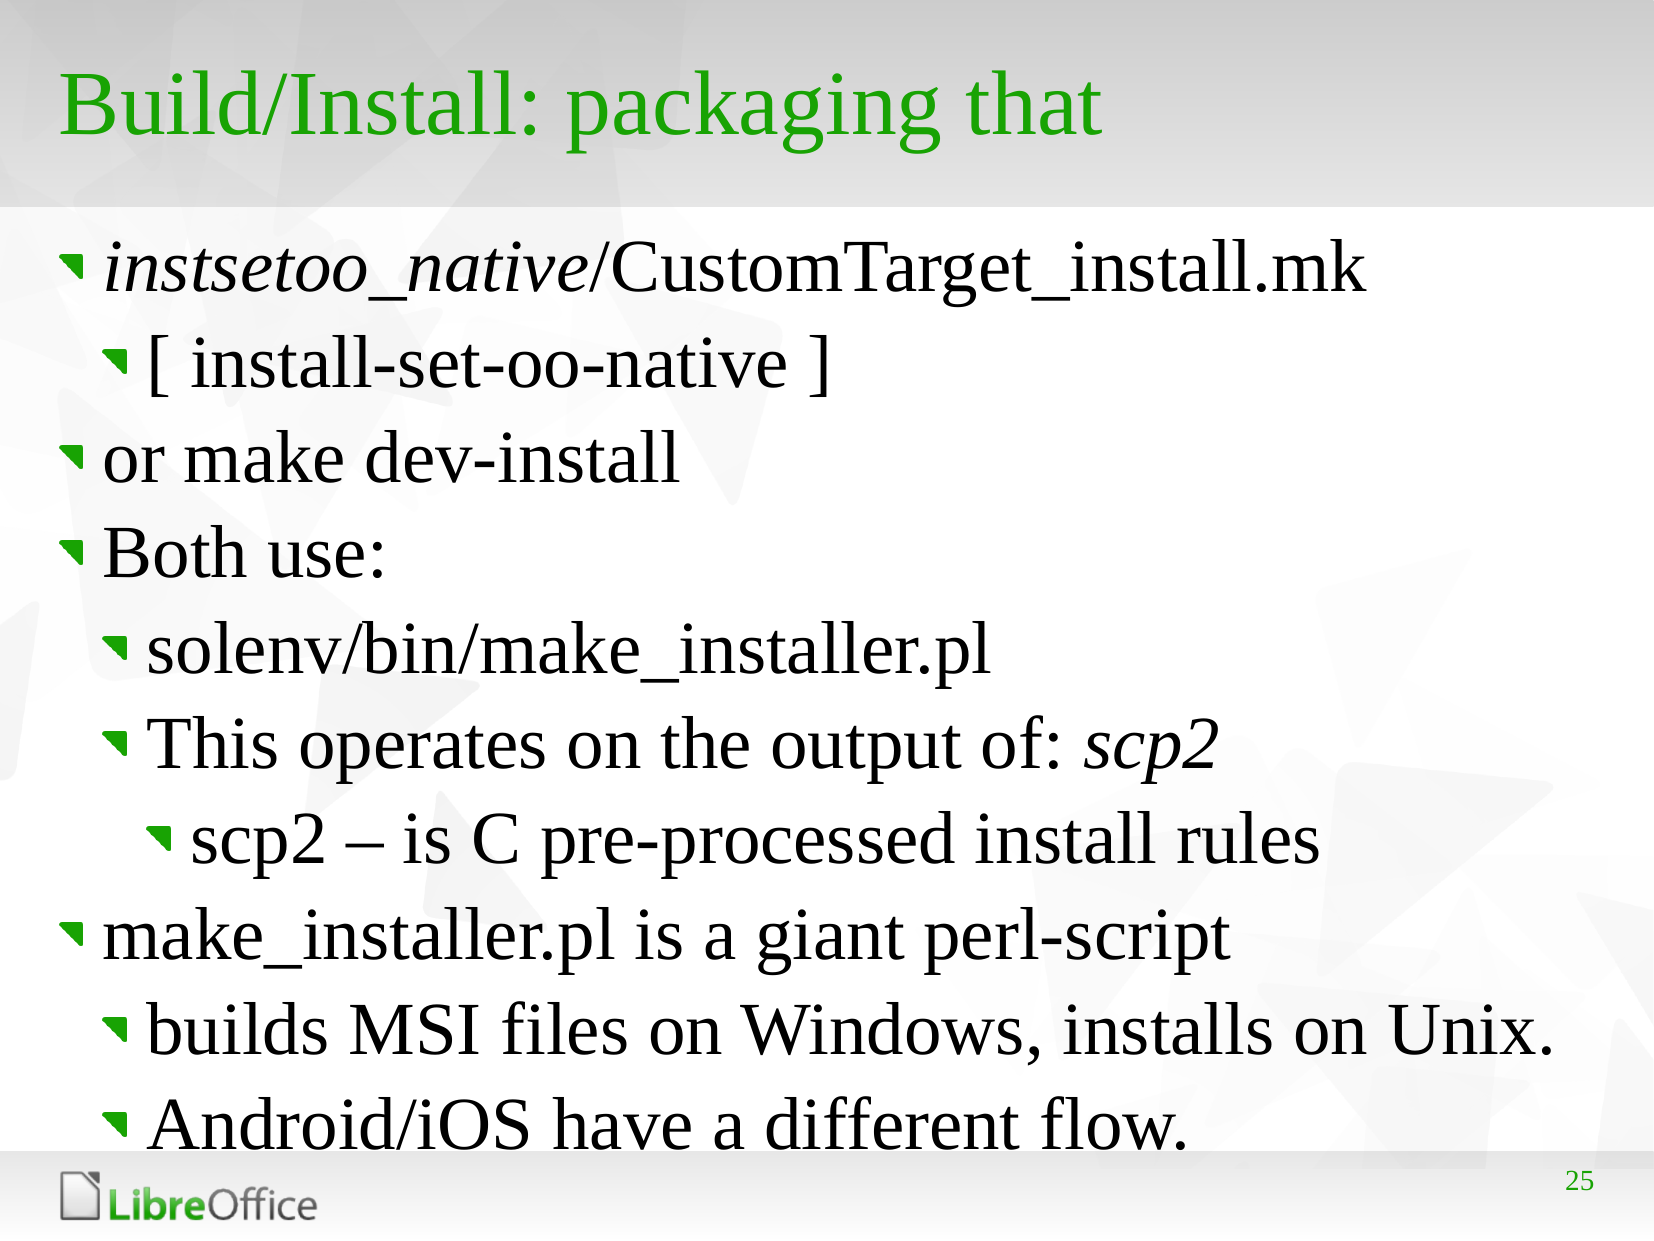

# Build/Install: packaging that
instsetoo_native/CustomTarget_install.mk
[ install-set-oo-native ]
or make dev-install
Both use:
solenv/bin/make_installer.pl
This operates on the output of: scp2
scp2 – is C pre-processed install rules
make_installer.pl is a giant perl-script
builds MSI files on Windows, installs on Unix.
Android/iOS have a different flow.
25